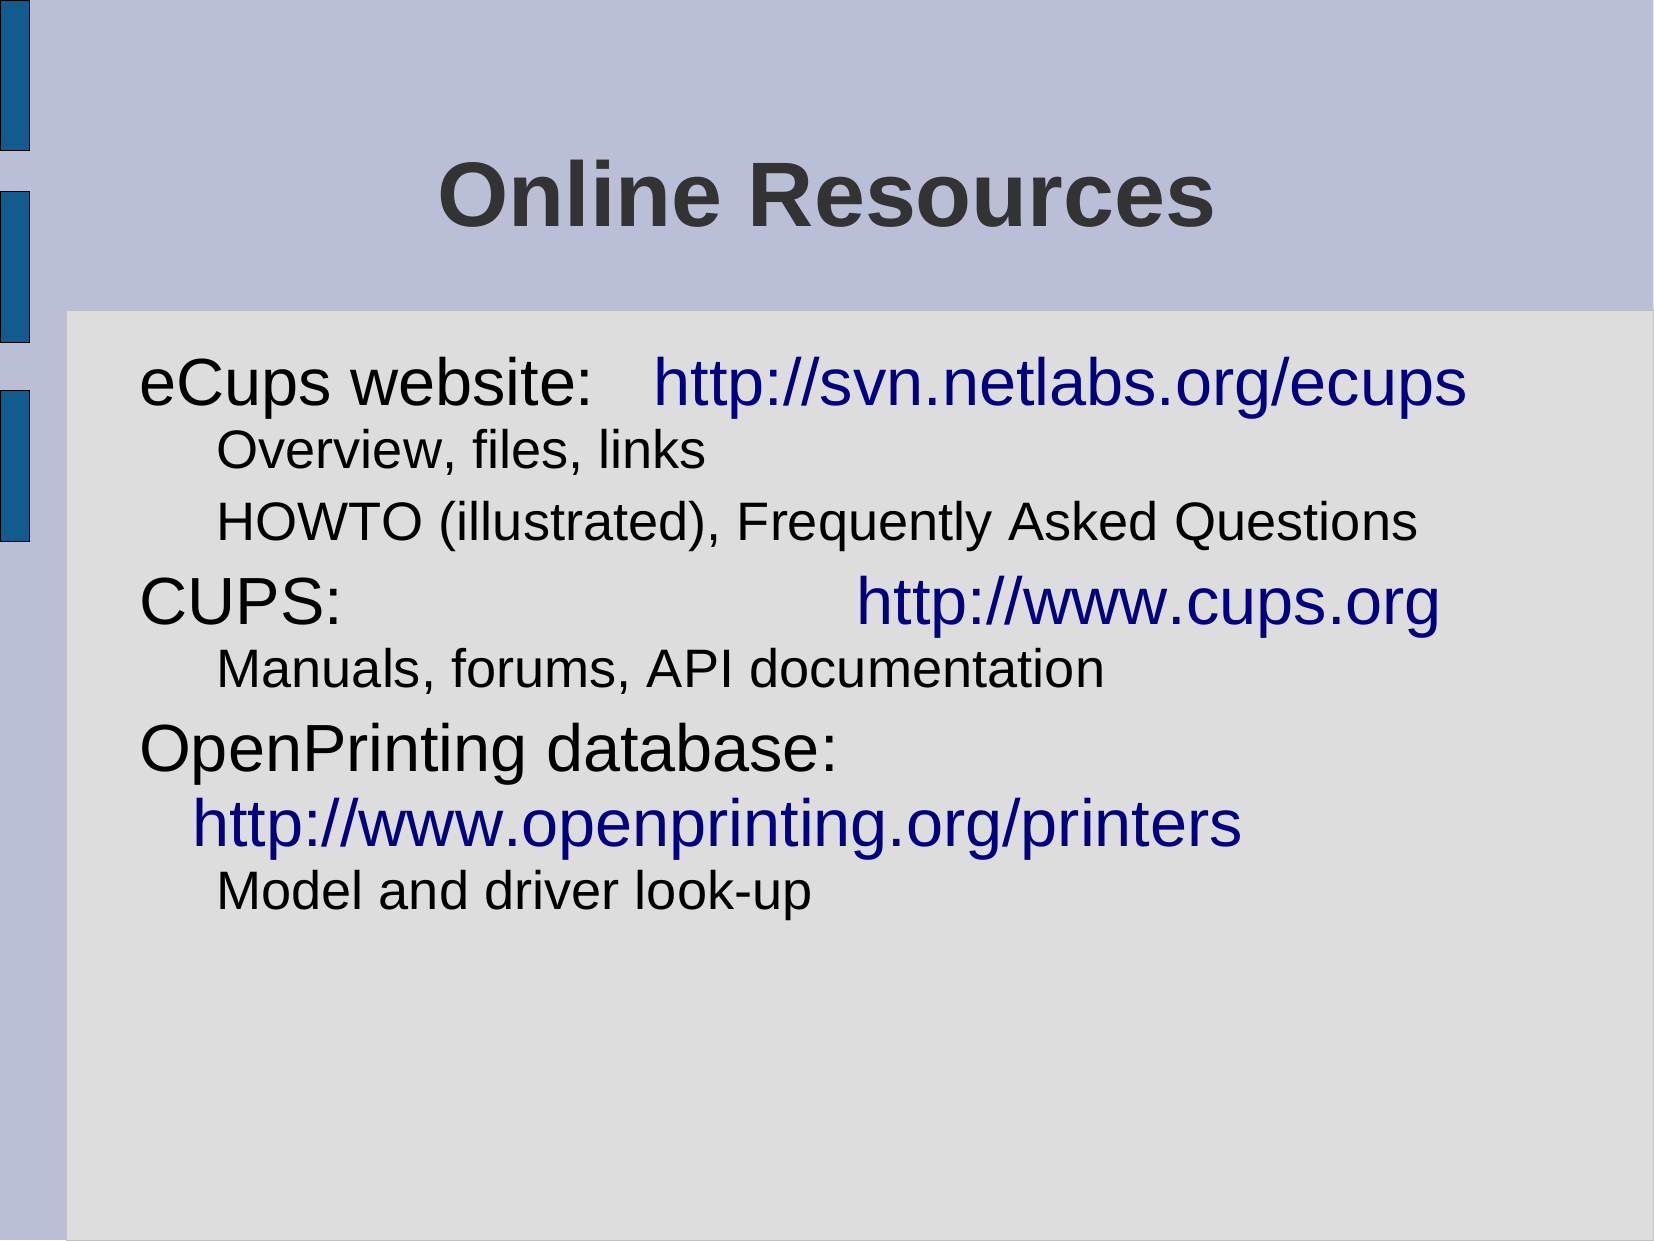

# Online Resources
eCups website: 	 http://svn.netlabs.org/ecups
Overview, files, links
HOWTO (illustrated), Frequently Asked Questions
CUPS: 							http://www.cups.org
Manuals, forums, API documentation
OpenPrinting database:http://www.openprinting.org/printers
Model and driver look-up